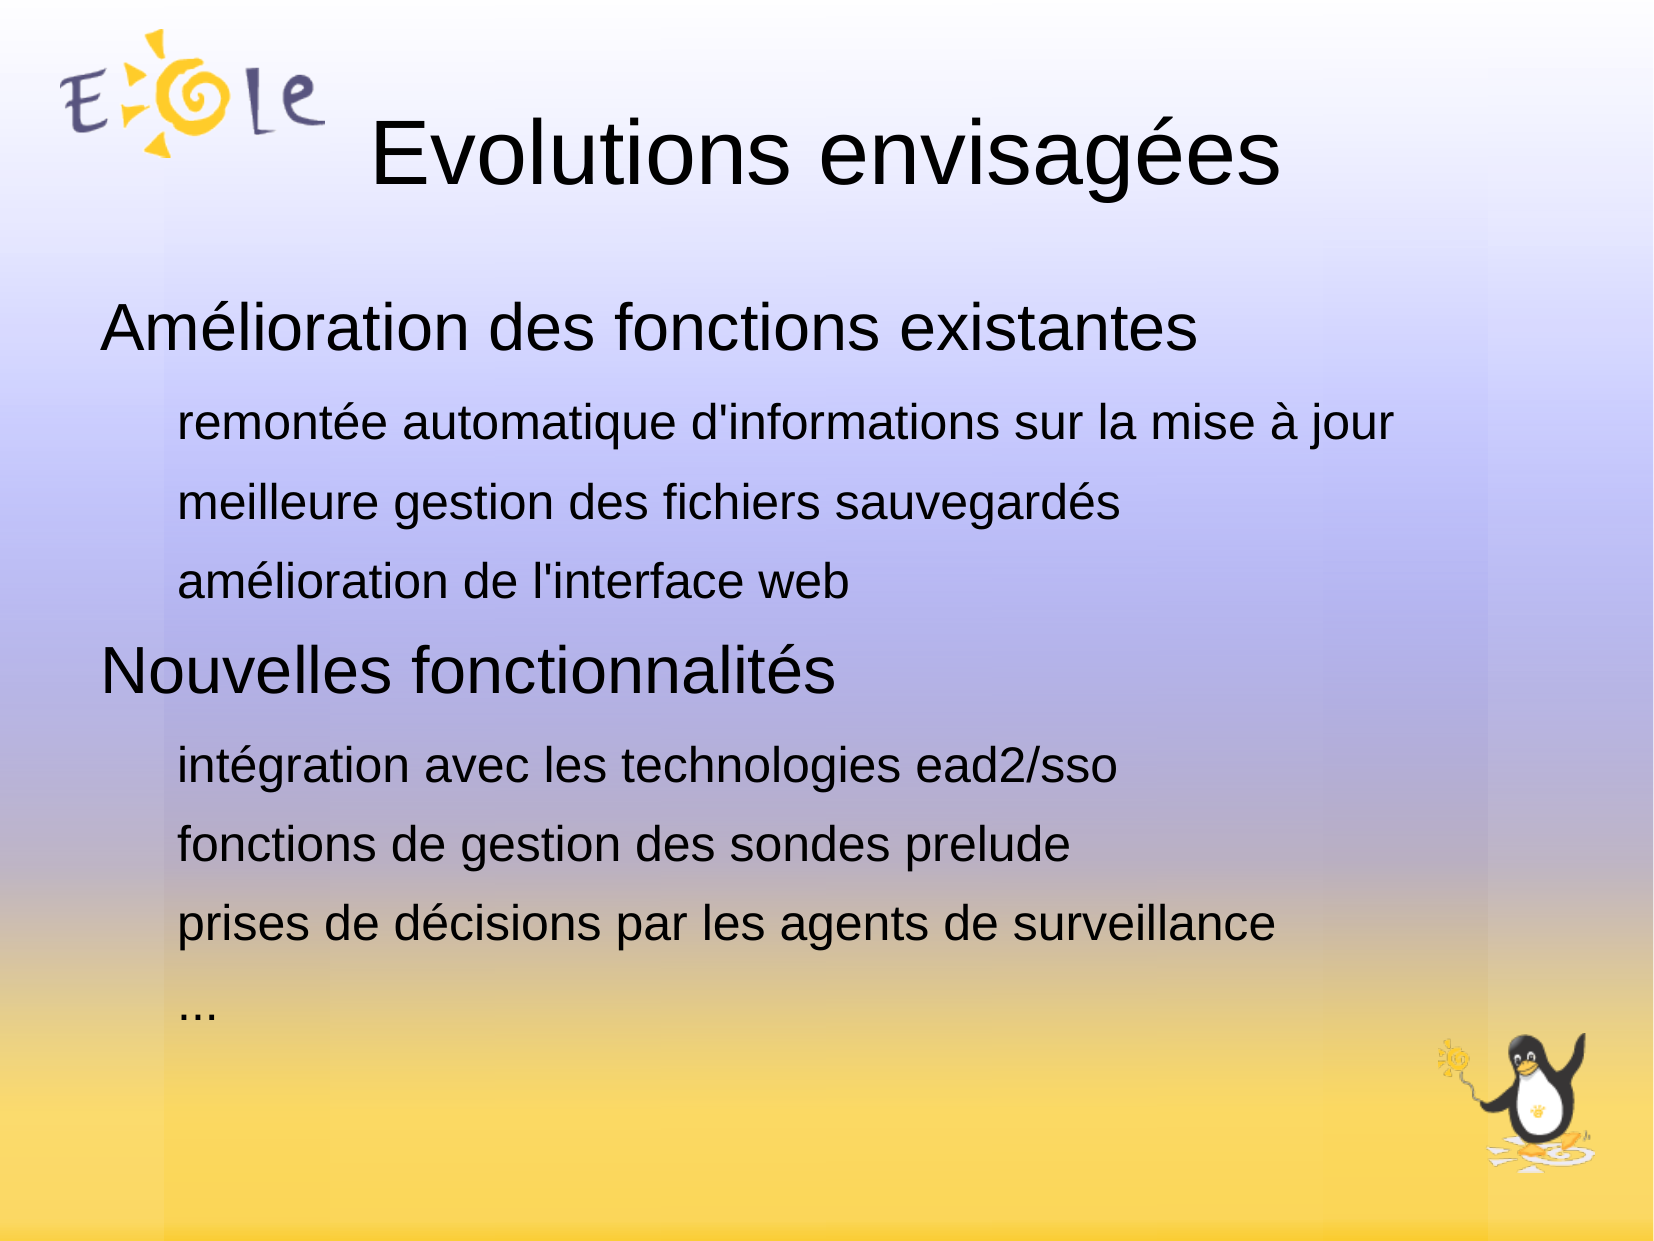

# Evolutions envisagées
Amélioration des fonctions existantes
remontée automatique d'informations sur la mise à jour
meilleure gestion des fichiers sauvegardés
amélioration de l'interface web
Nouvelles fonctionnalités
intégration avec les technologies ead2/sso
fonctions de gestion des sondes prelude
prises de décisions par les agents de surveillance
...